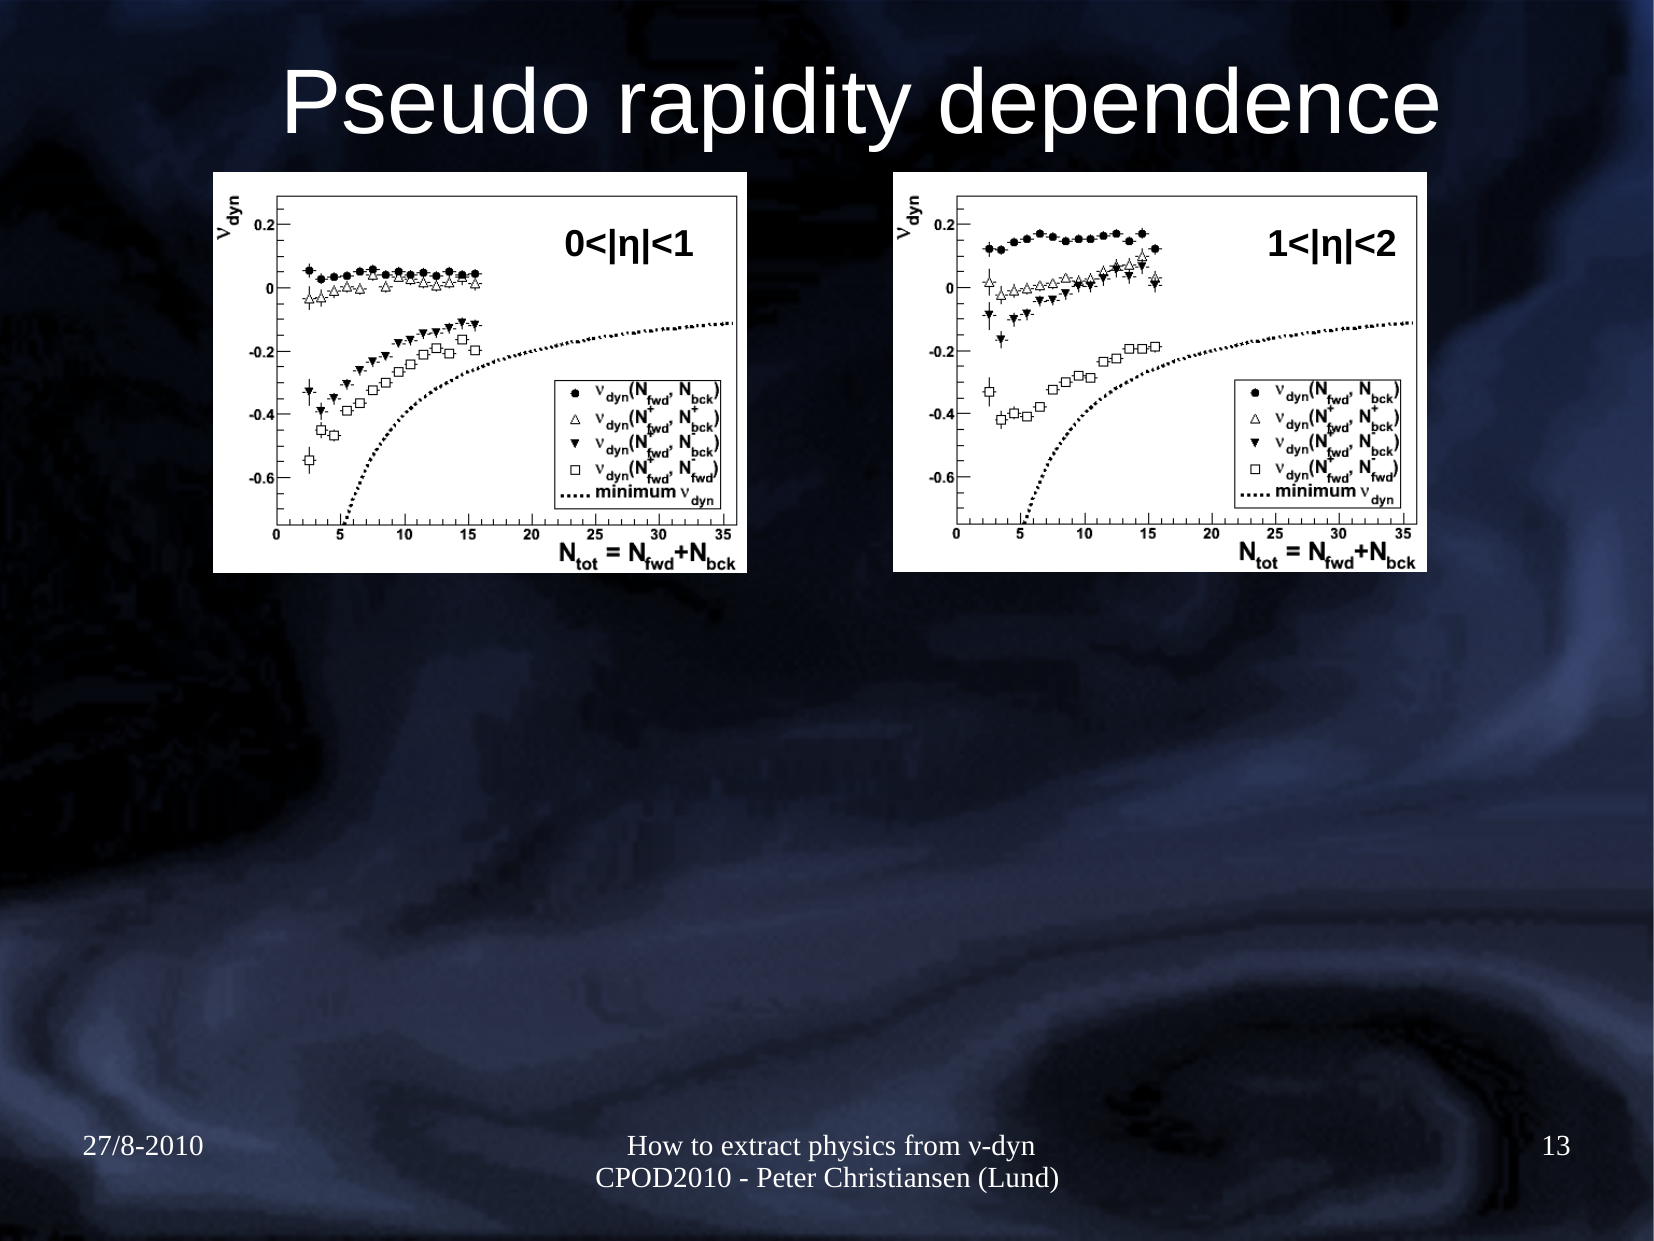

# Pseudo rapidity dependence
0<|η|<1
1<|η|<2
27/8-2010
13